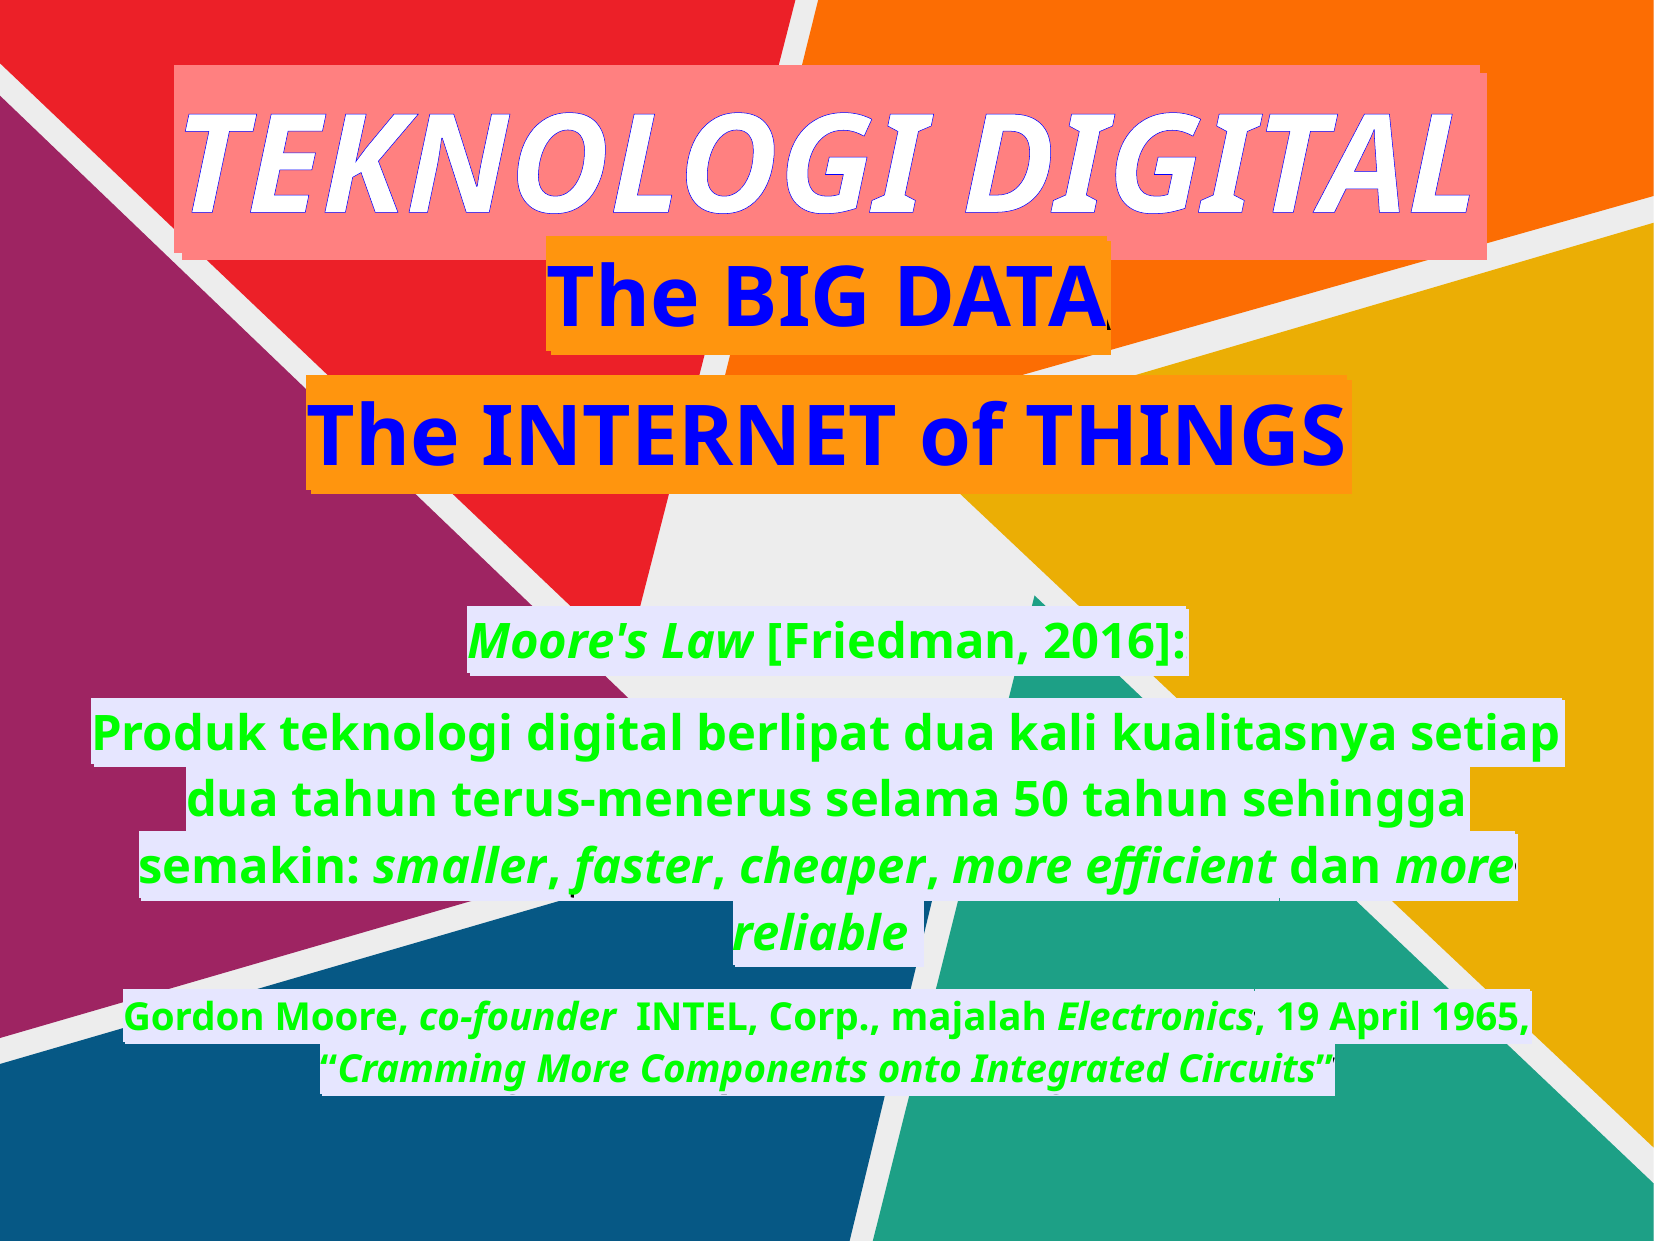

# TEKNOLOGI DIGITAL
The BIG DATA
The INTERNET of THINGS
Moore's Law [Friedman, 2016]:
Produk teknologi digital berlipat dua kali kualitasnya setiap dua tahun terus-menerus selama 50 tahun sehingga semakin: smaller, faster, cheaper, more efficient dan more reliable
Gordon Moore, co-founder INTEL, Corp., majalah Electronics, 19 April 1965, “Cramming More Components onto Integrated Circuits”